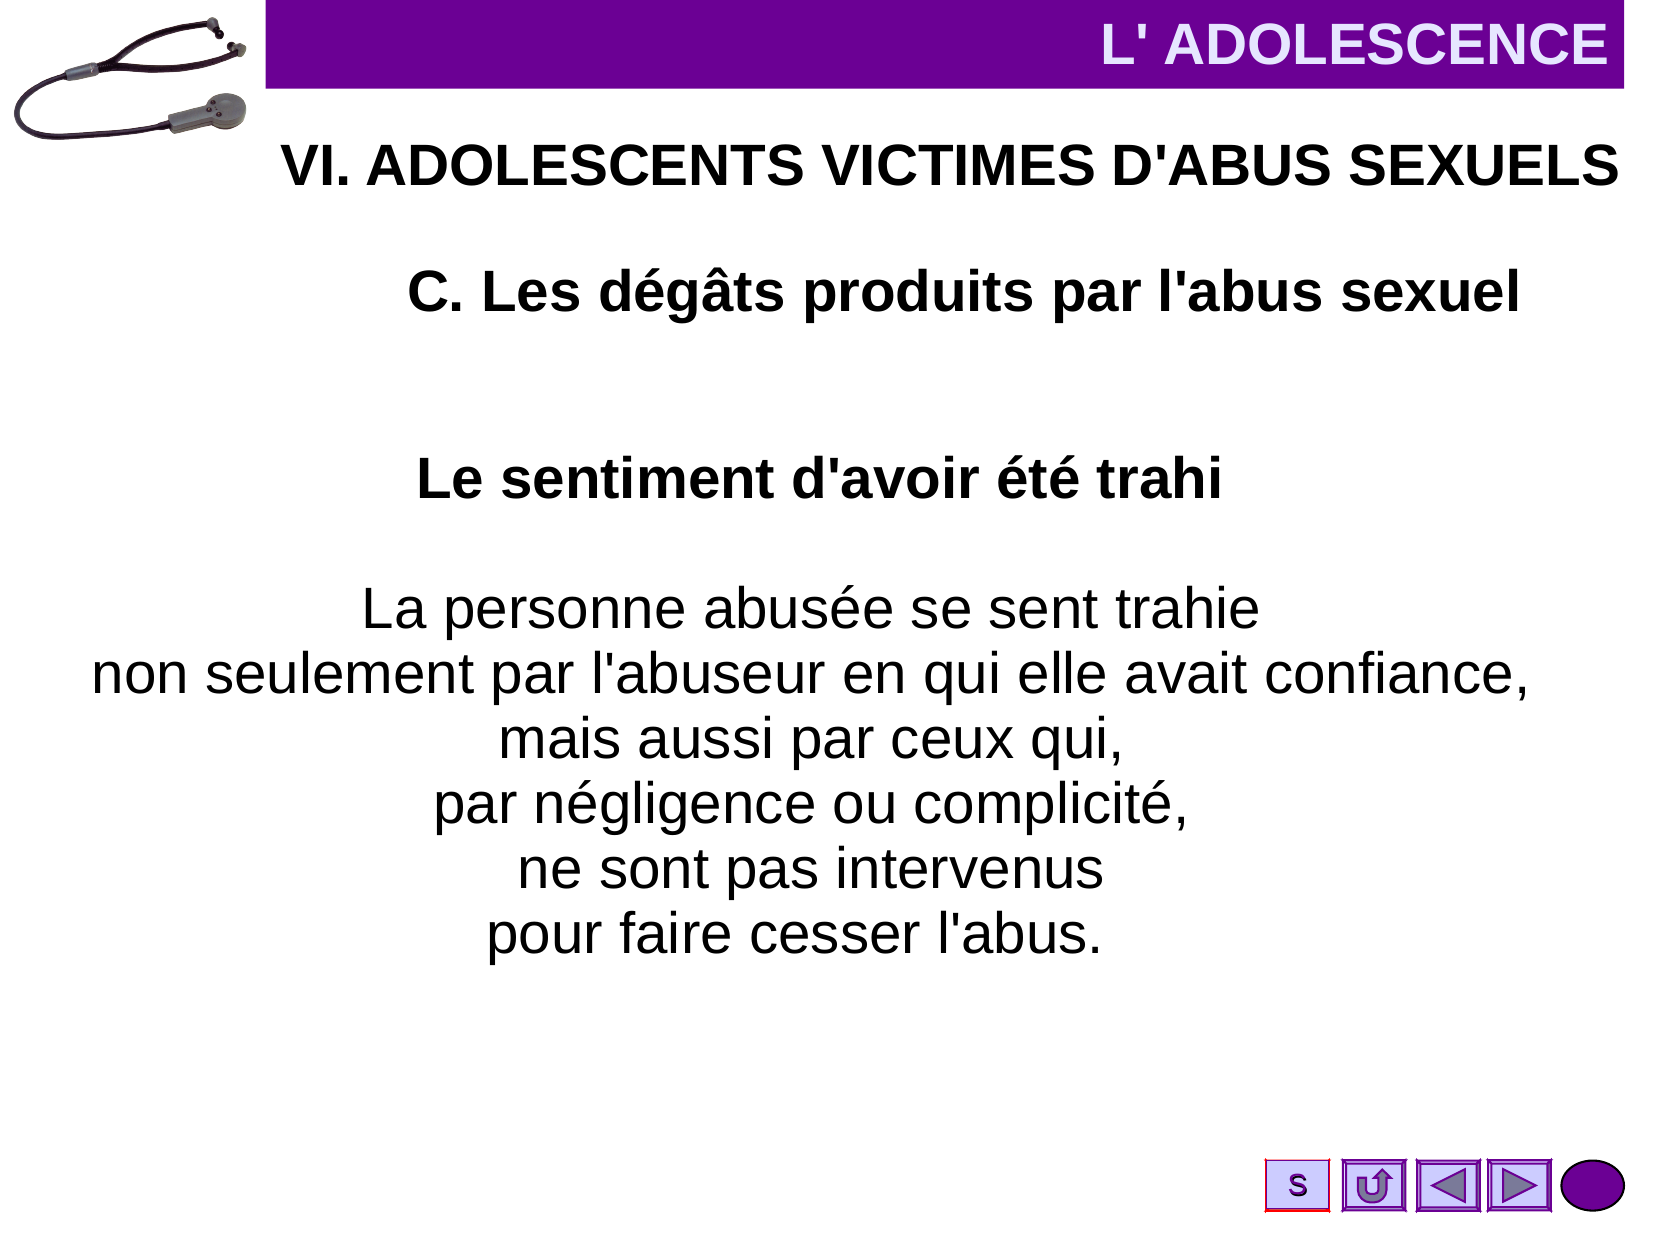

L' ADOLESCENCE
VI. ADOLESCENTS VICTIMES D'ABUS SEXUELS
 C. Les dégâts produits par l'abus sexuel
Le sentiment d'avoir été trahi
La personne abusée se sent trahie
non seulement par l'abuseur en qui elle avait confiance,
mais aussi par ceux qui,
par négligence ou complicité,
ne sont pas intervenus
pour faire cesser l'abus.